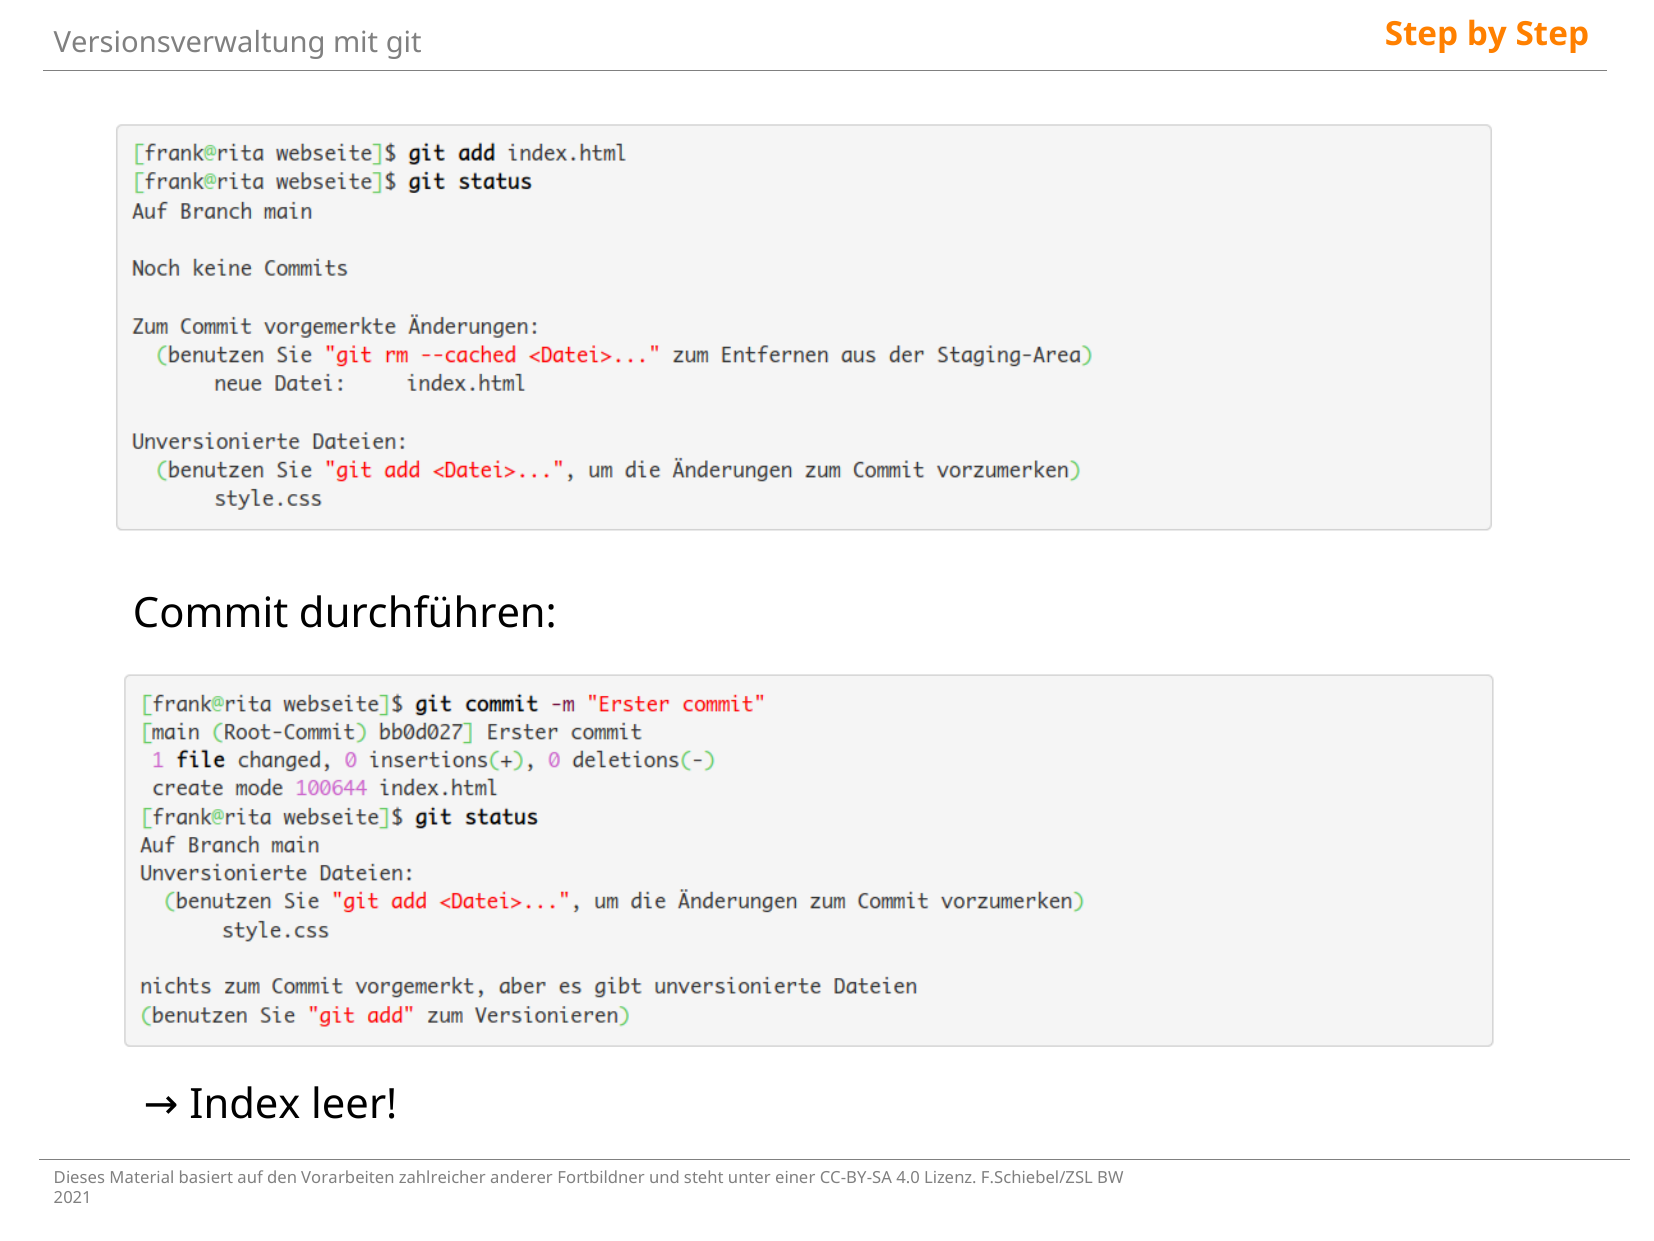

Step by Step
Versionsverwaltung mit git
Commit durchführen:
 → Index leer!